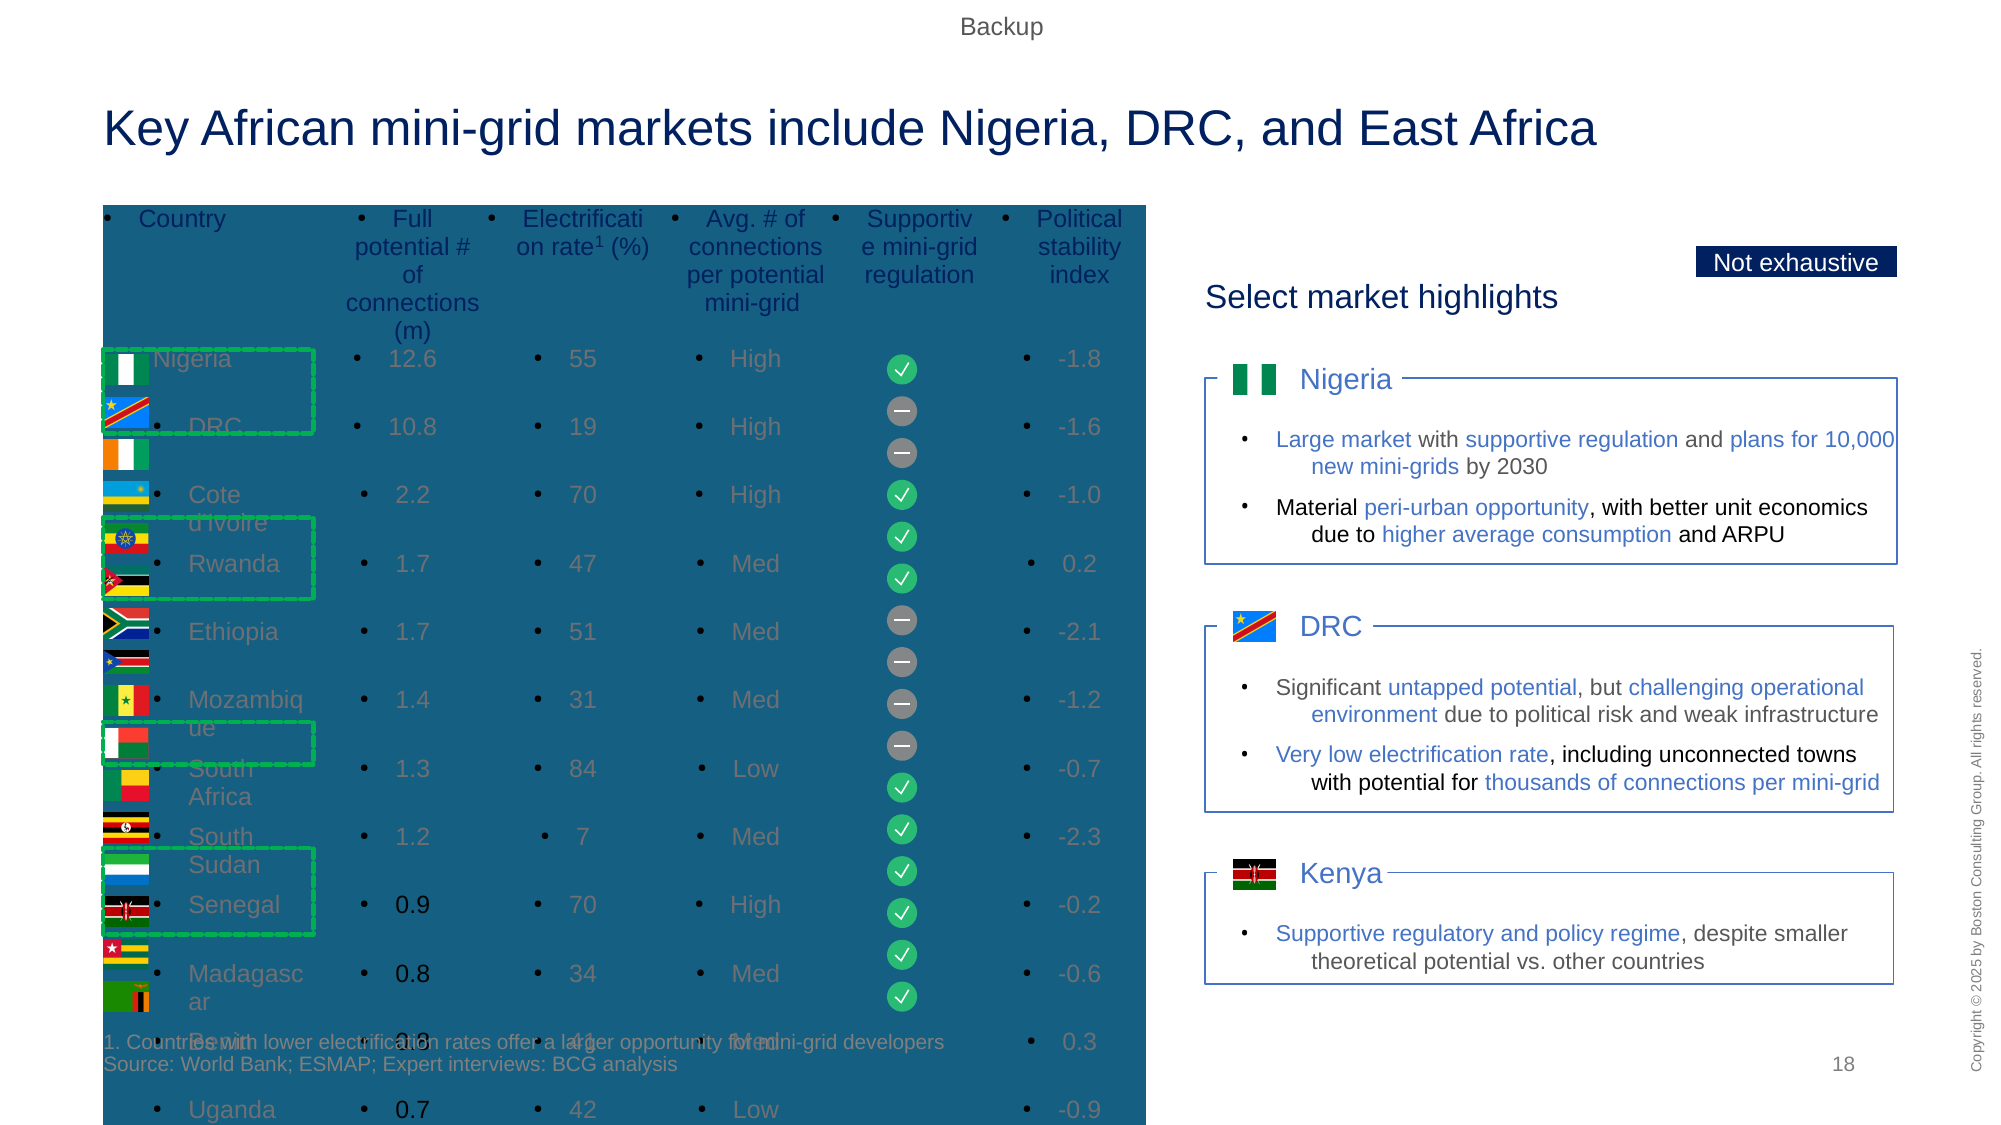

Key African mini-grid markets include Nigeria, DRC, and East Africa
| Country | | Full potential # of connections (m) | Electrification rate1 (%) | Avg. # of connections per potential mini-grid | Supportive mini-grid regulation | Political stability index |
| --- | --- | --- | --- | --- | --- | --- |
| | Nigeria | 12.6 | 55 | High | | -1.8 |
| | DRC | 10.8 | 19 | High | | -1.6 |
| | Cote d'Ivoire | 2.2 | 70 | High | | -1.0 |
| | Rwanda | 1.7 | 47 | Med | | 0.2 |
| | Ethiopia | 1.7 | 51 | Med | | -2.1 |
| | Mozambique | 1.4 | 31 | Med | | -1.2 |
| | South Africa | 1.3 | 84 | Low | | -0.7 |
| | South Sudan | 1.2 | 7 | Med | | -2.3 |
| | Senegal | 0.9 | 70 | High | | -0.2 |
| | Madagascar | 0.8 | 34 | Med | | -0.6 |
| | Benin | 0.8 | 41 | Med | | 0.3 |
| | Uganda | 0.7 | 42 | Low | | -0.9 |
| | Sierra Leone | 0.5 | 26 | High | | -0.2 |
| | Kenya | 0.4 | 71 | Low | | -1.1 |
| | Togo | 0.3 | 54 | Med | | -0.8 |
| | Zambia | 0.2 | 45 | Med | | 0.1 |
Select market highlights
Not exhaustive
Nigeria
Large market with supportive regulation and plans for 10,000 new mini-grids by 2030
Material peri-urban opportunity, with better unit economics due to higher average consumption and ARPU
DRC
Significant untapped potential, but challenging operational environment due to political risk and weak infrastructure
Very low electrification rate, including unconnected towns with potential for thousands of connections per mini-grid
Kenya
Supportive regulatory and policy regime, despite smaller theoretical potential vs. other countries
1. Countries with lower electrification rates offer a larger opportunity for mini-grid developers
Source: World Bank; ESMAP; Expert interviews: BCG analysis